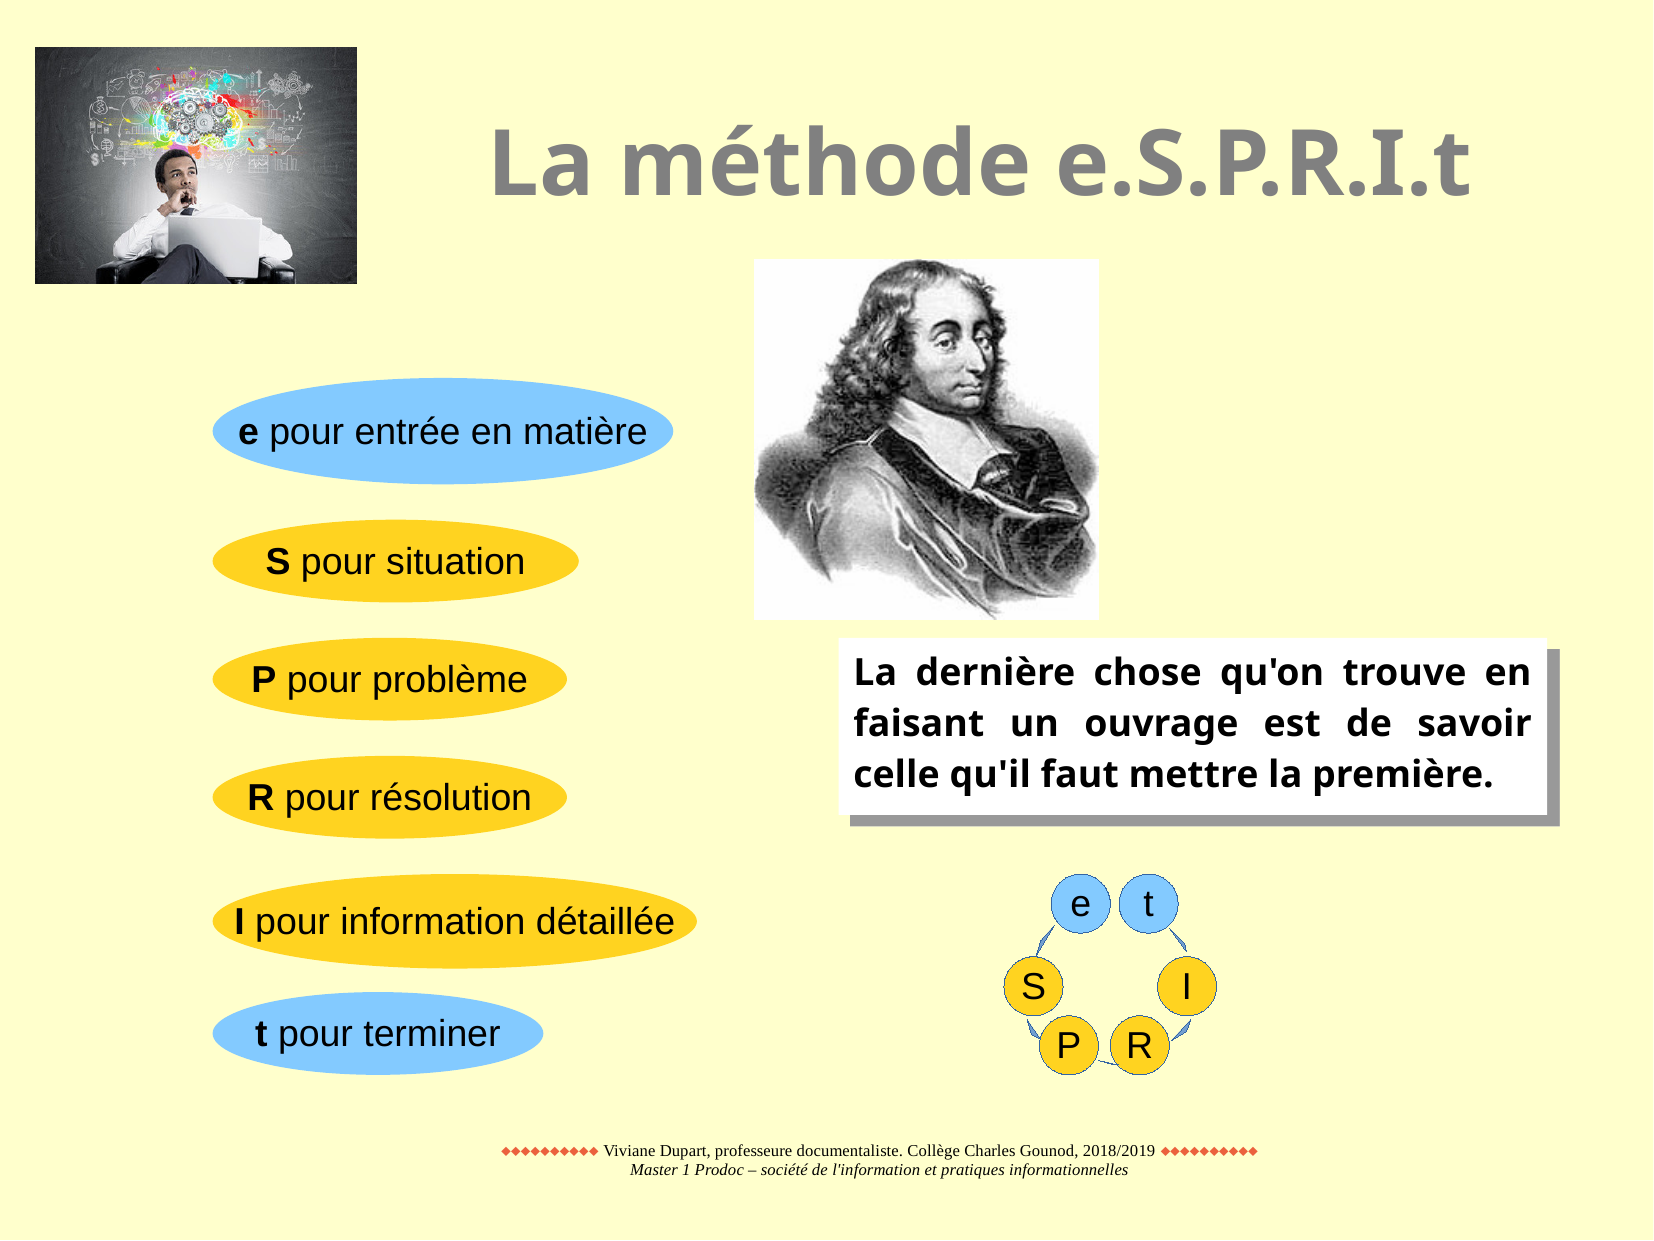

La méthode e.S.P.R.I.t
e pour entrée en matière
S pour situation
P pour problème
La dernière chose qu'on trouve en faisant un ouvrage est de savoir celle qu'il faut mettre la première.
R pour résolution
I pour information détaillée
e
t
S
I
t pour terminer
P
R
#  Viviane Dupart, professeure documentaliste. Collège Charles Gounod, 2018/2019 
Master 1 Prodoc – société de l'information et pratiques informationnelles